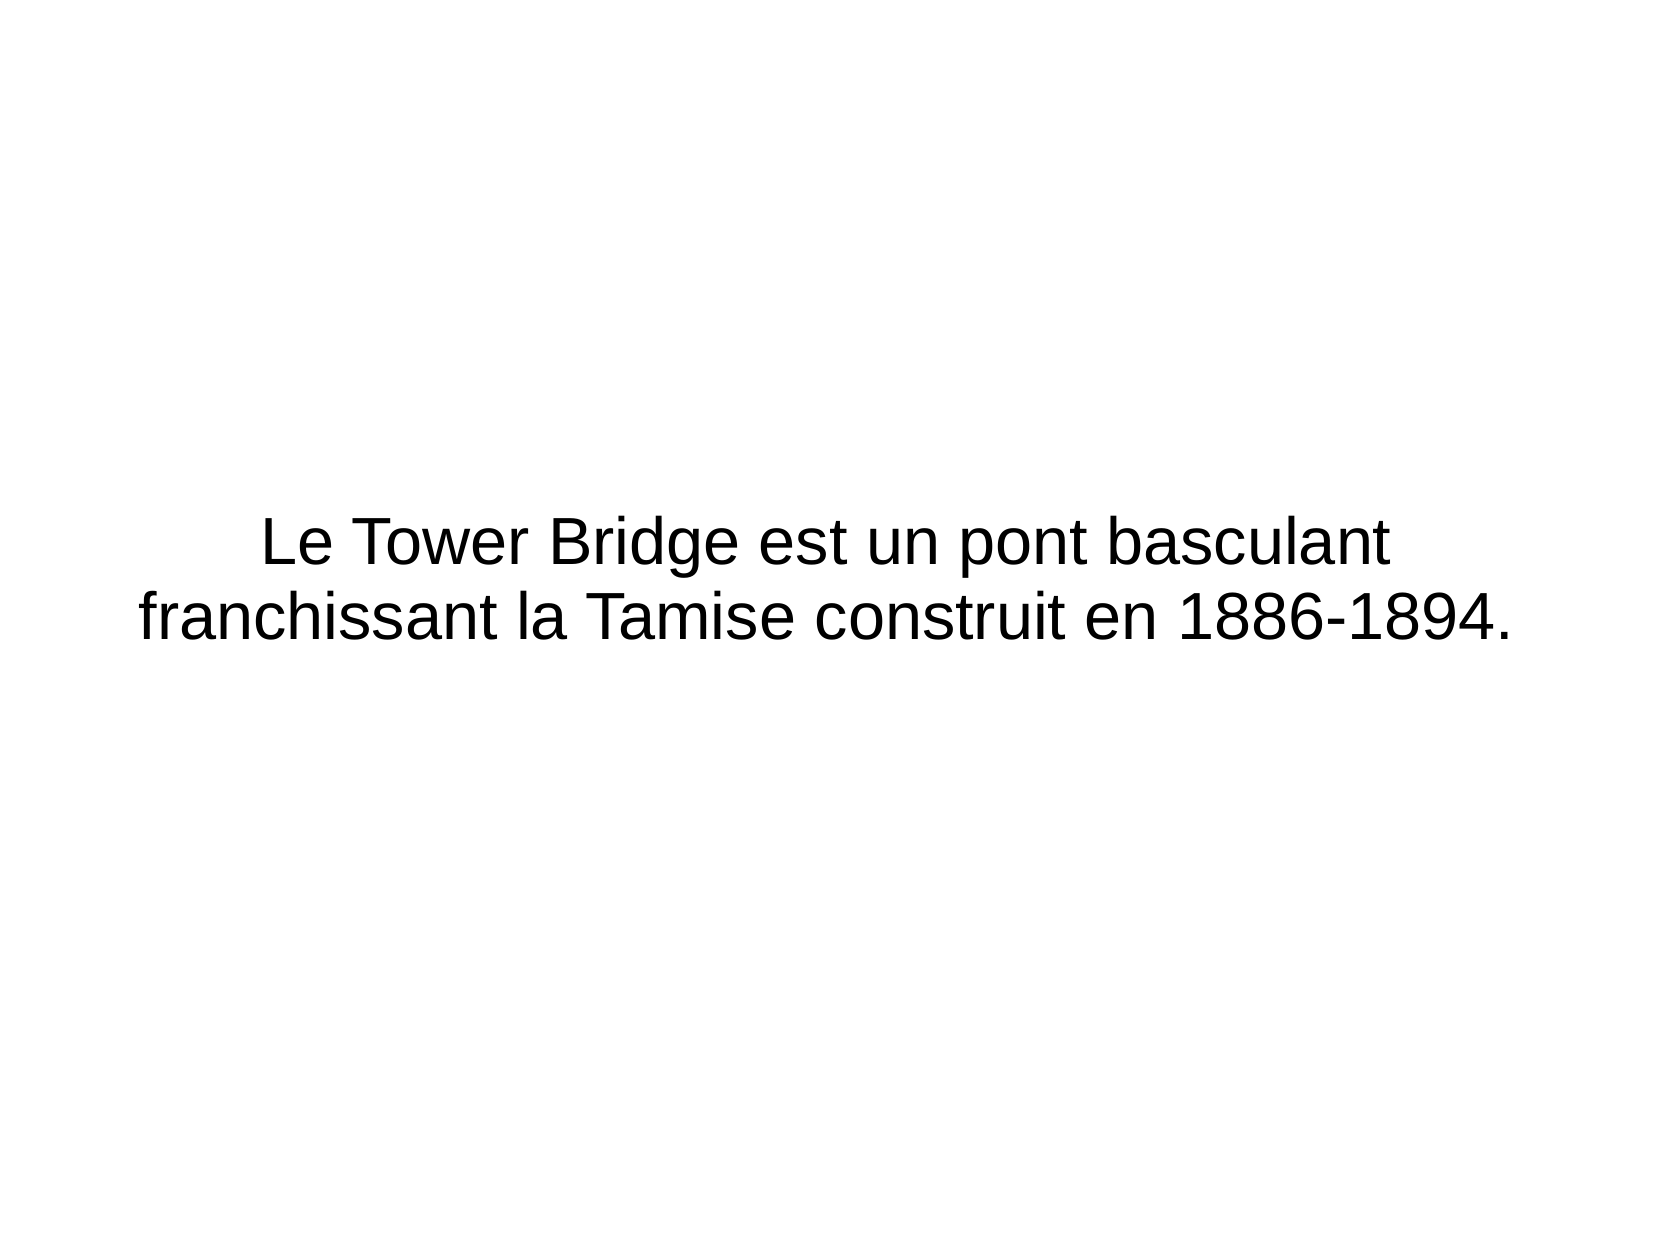

# Le Tower Bridge est un pont basculant franchissant la Tamise construit en 1886-1894.